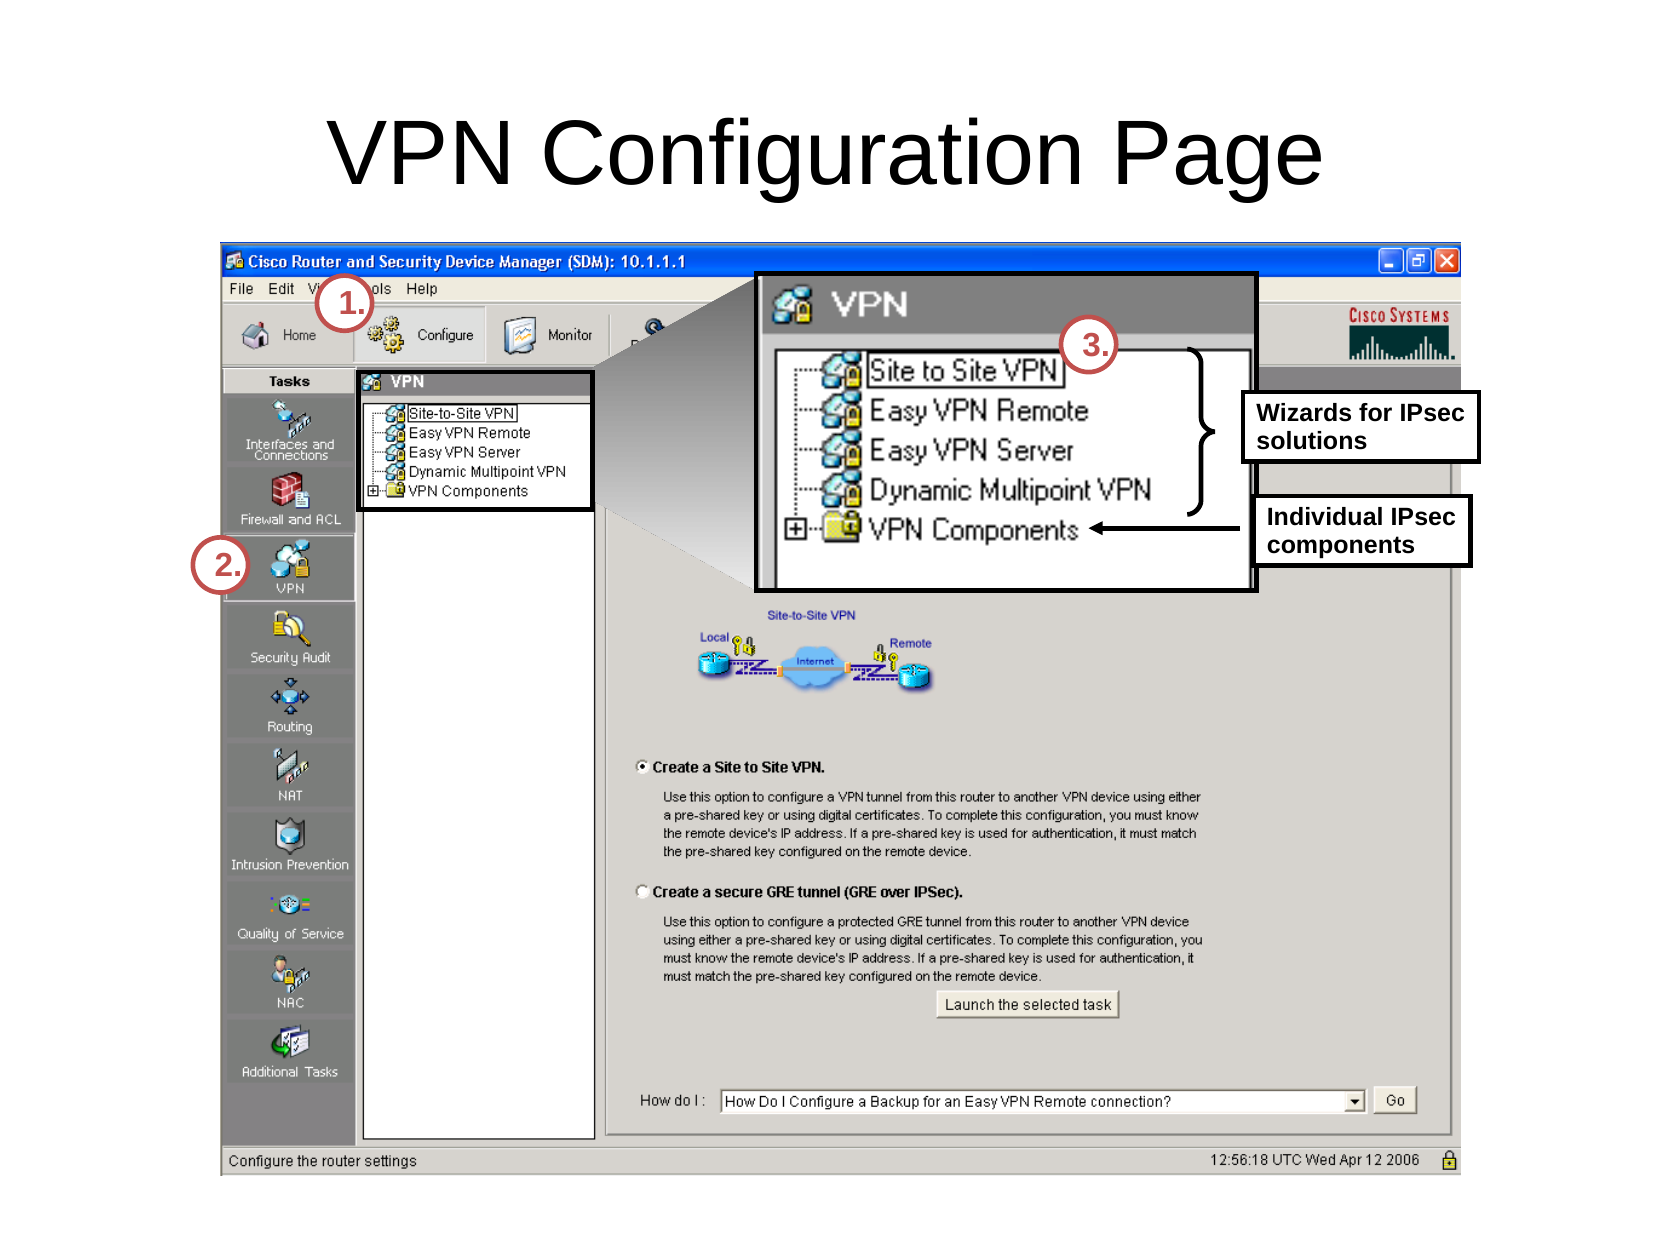

# VPN Configuration Page
1.
3.
Wizards for IPsec
solutions
Individual IPsec
components
2.